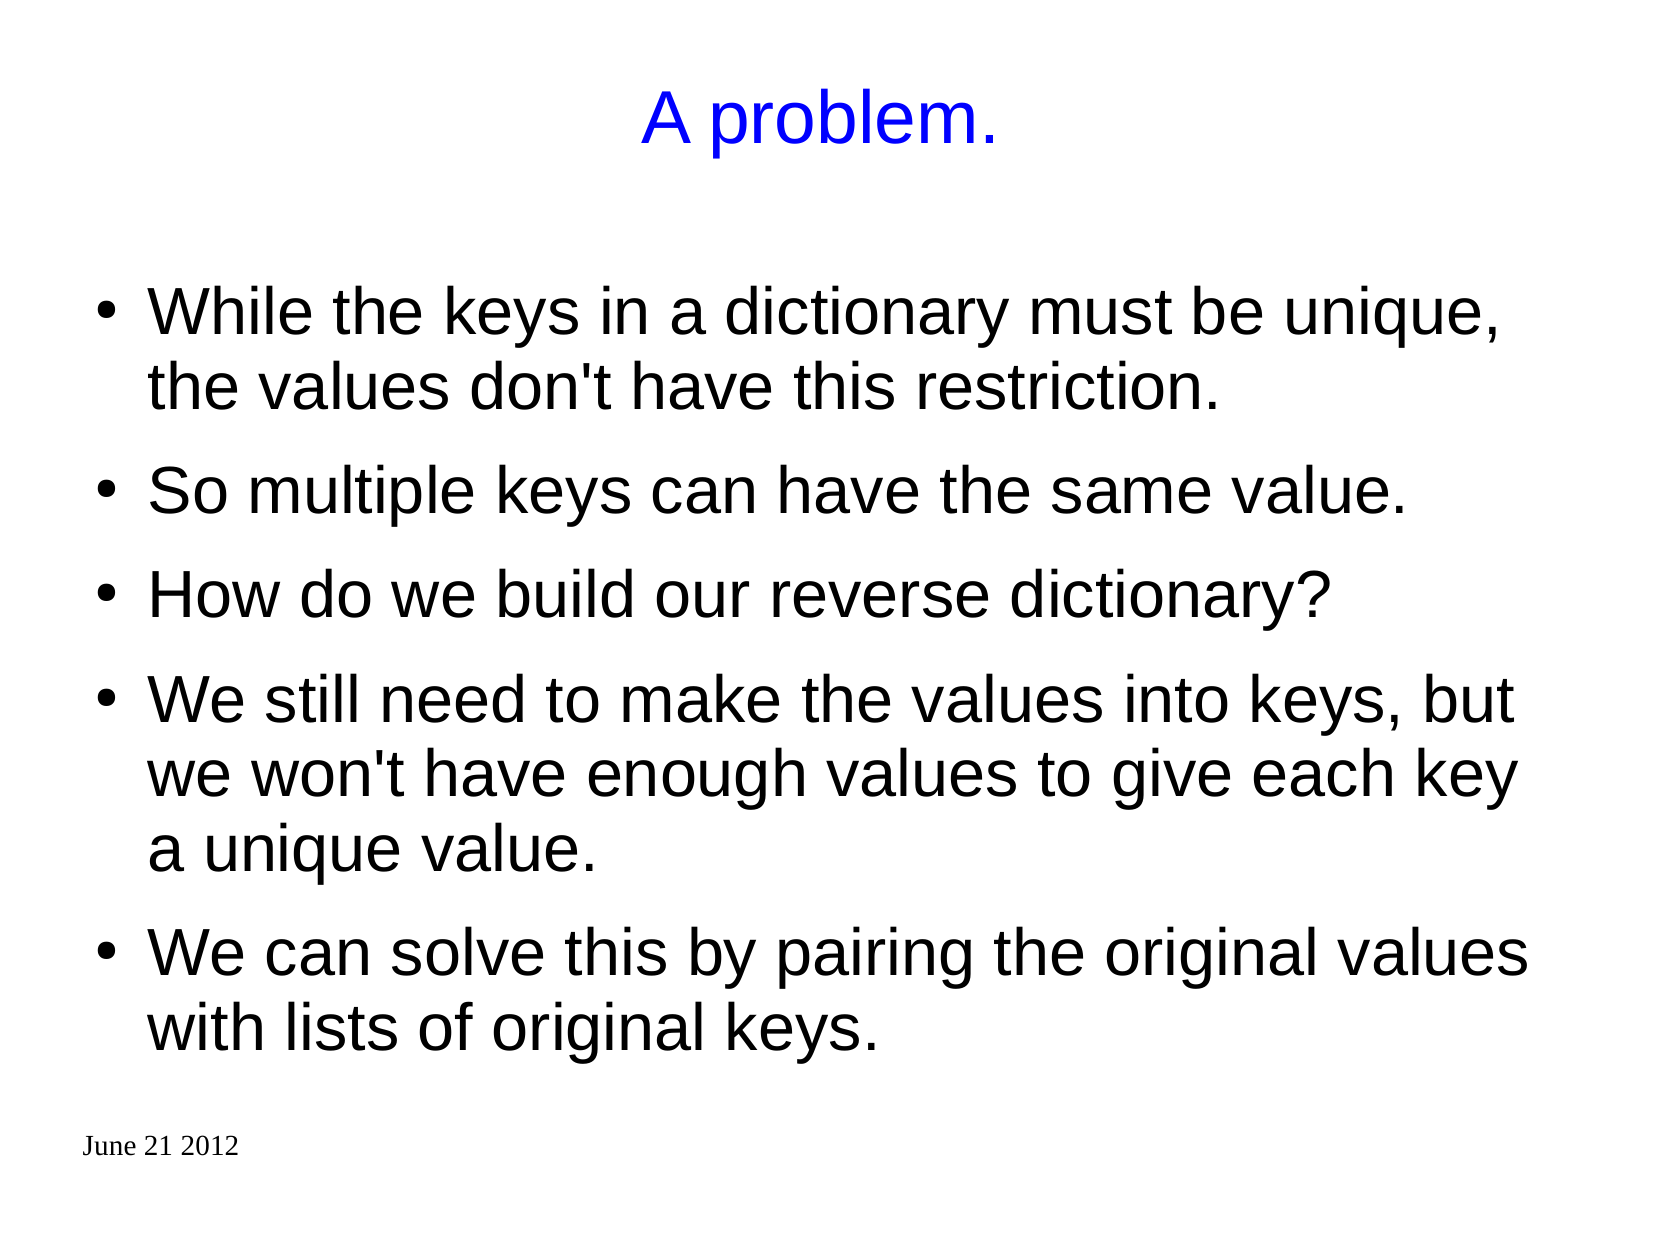

# A problem.
While the keys in a dictionary must be unique, the values don't have this restriction.
So multiple keys can have the same value.
How do we build our reverse dictionary?
We still need to make the values into keys, but we won't have enough values to give each key a unique value.
We can solve this by pairing the original values with lists of original keys.
June 21 2012